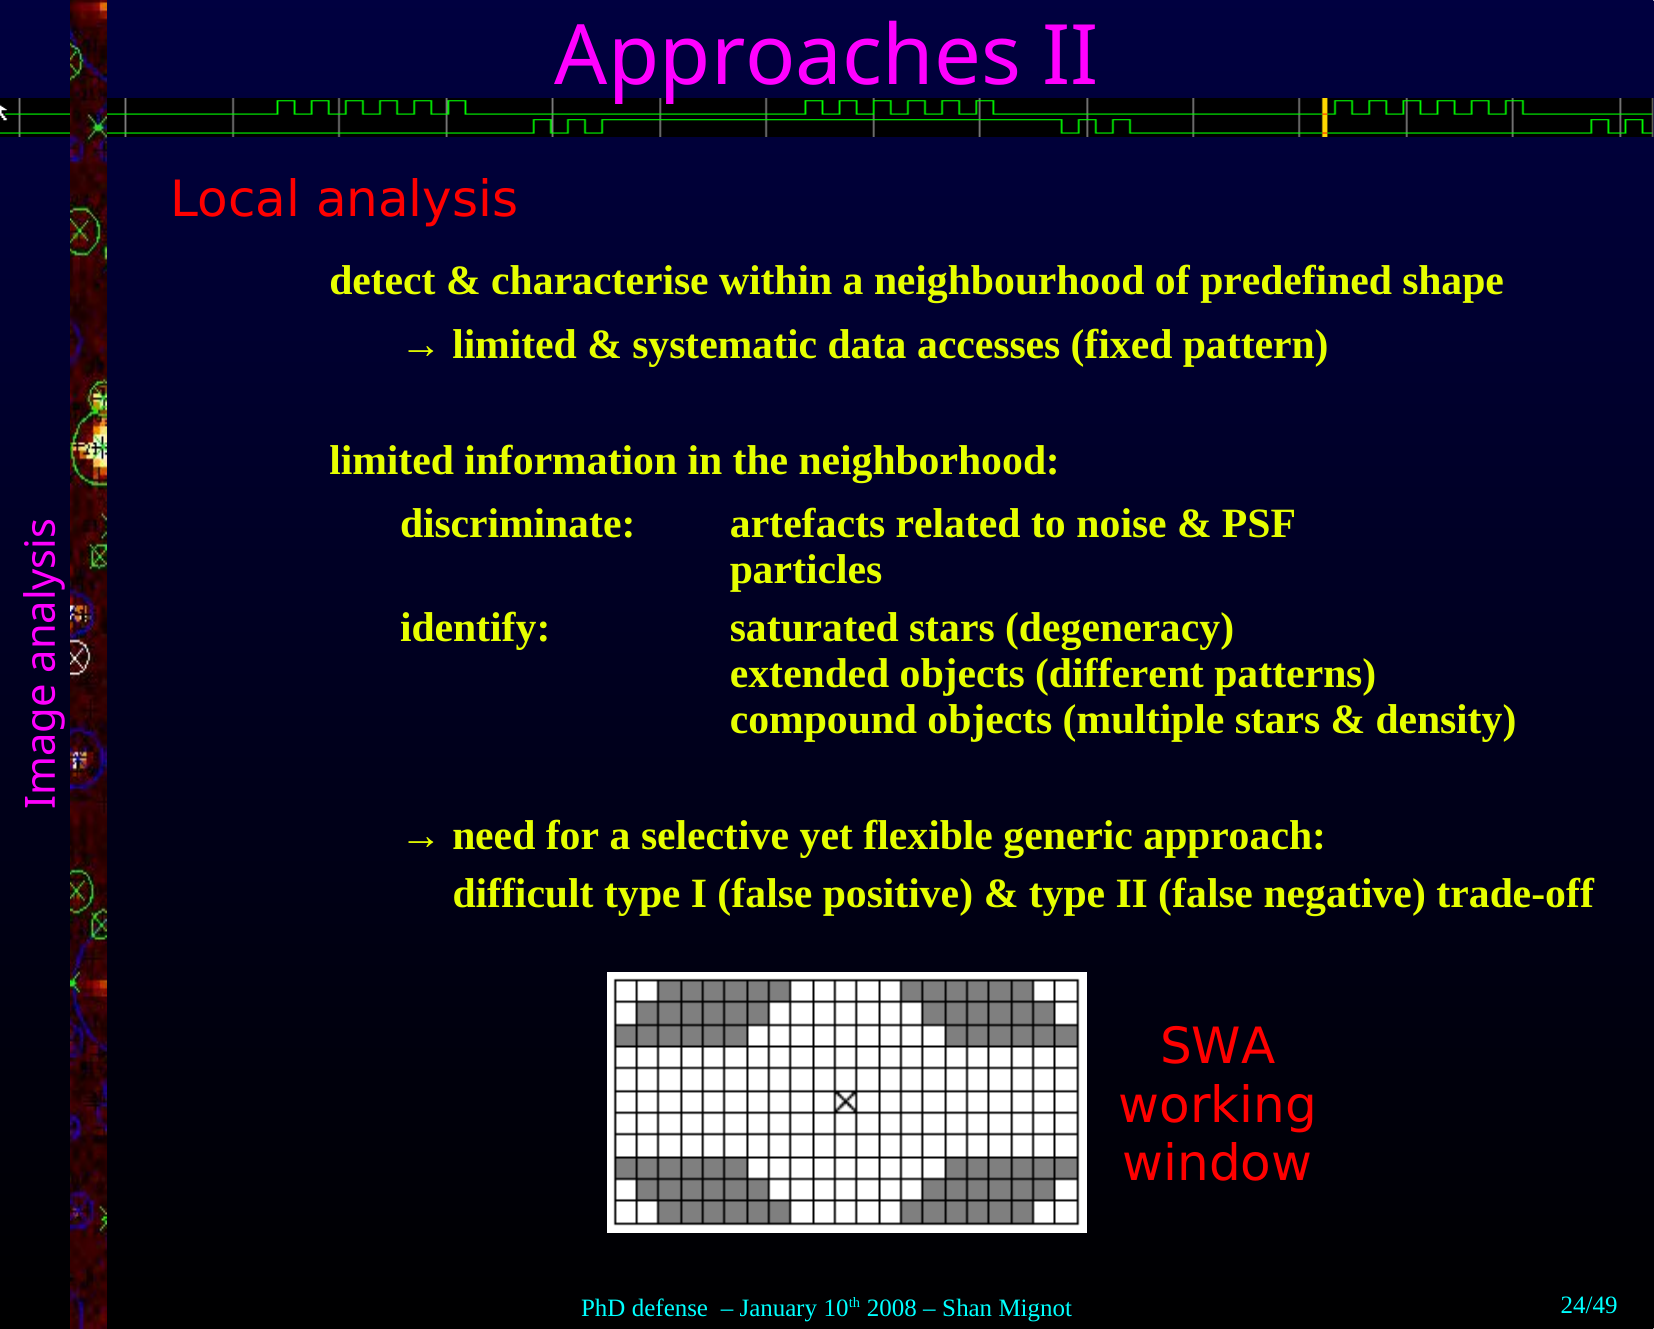

# Approaches II
Local analysis
detect & characterise within a neighbourhood of predefined shape
→ limited & systematic data accesses (fixed pattern)
limited information in the neighborhood:
discriminate:		artefacts related to noise & PSF								particles
identify:			saturated stars (degeneracy)									extended objects (different patterns)							compound objects (multiple stars & density)
→ need for a selective yet flexible generic approach:
 difficult type I (false positive) & type II (false negative) trade-off
Image analysis
SWA working window
PhD defense – January 10th 2008 – Shan Mignot